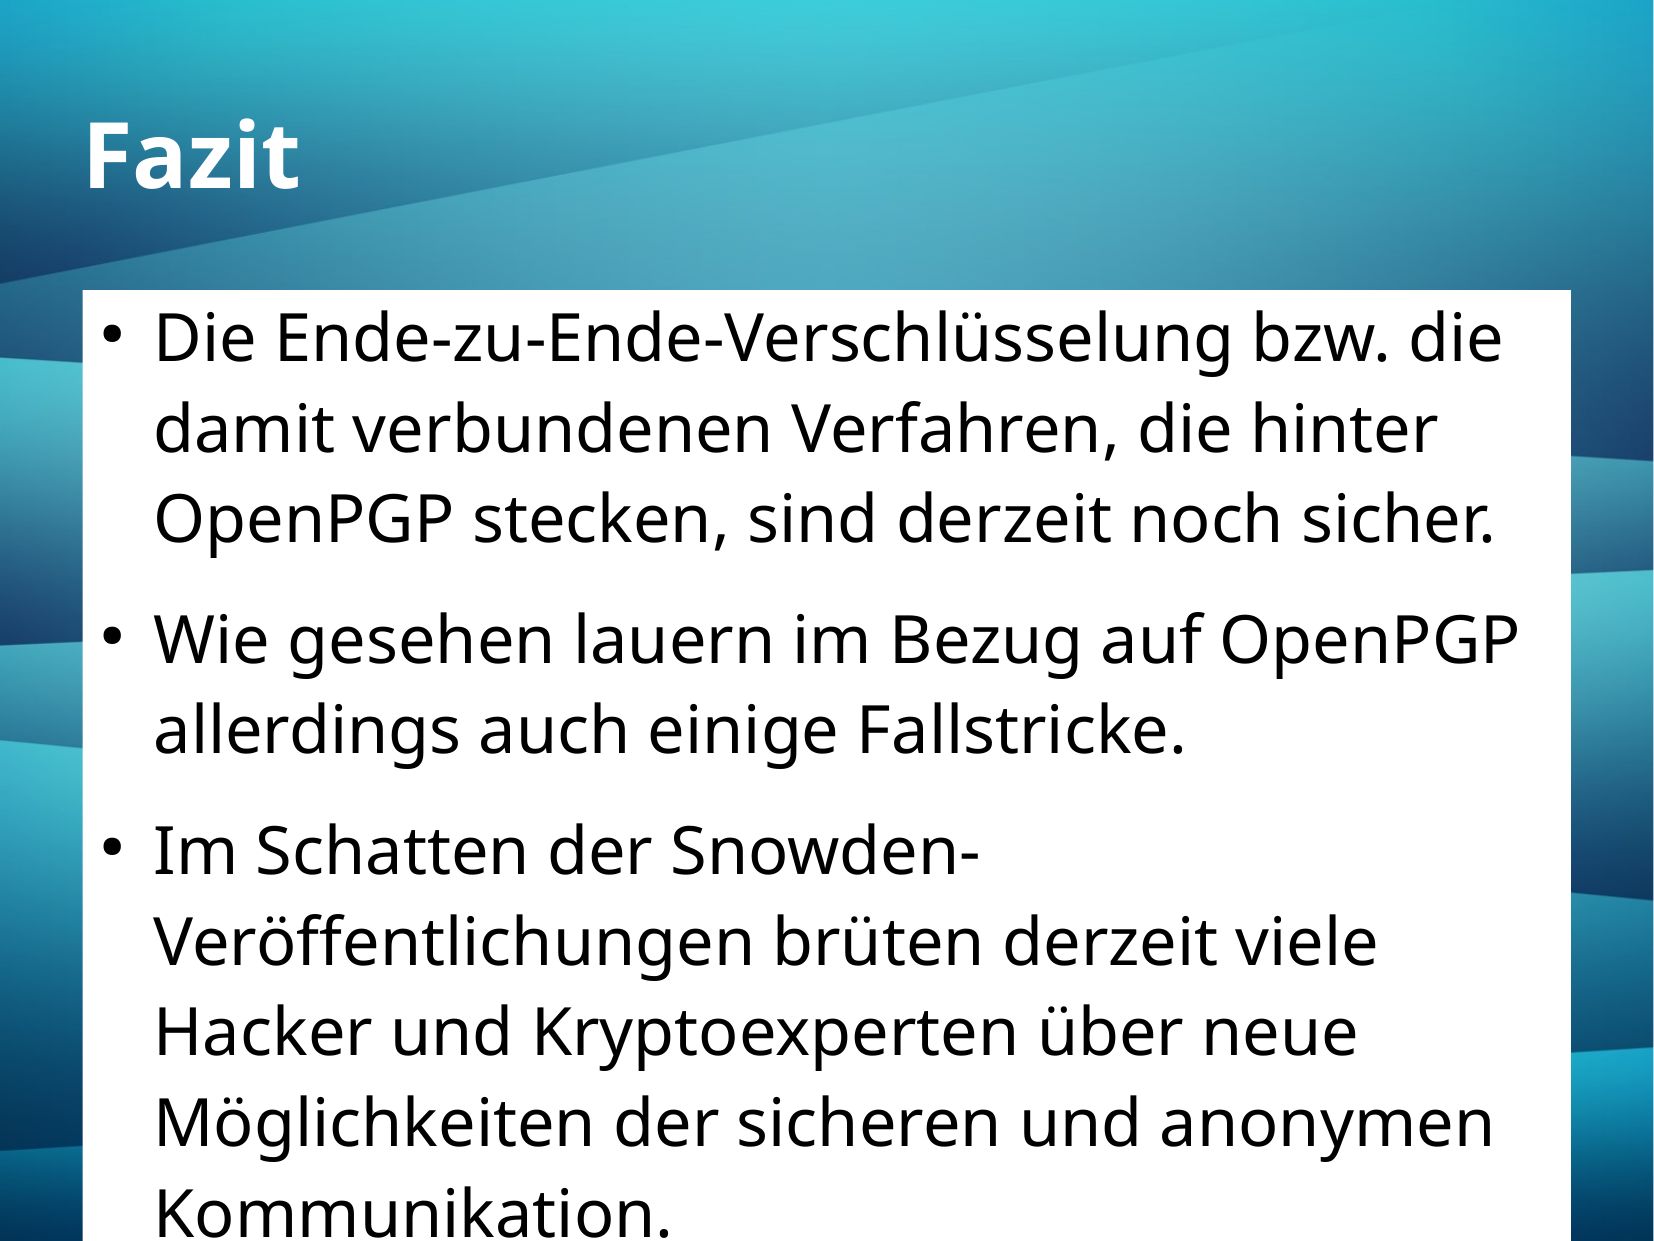

# Fazit
Die Ende-zu-Ende-Verschlüsselung bzw. die damit verbundenen Verfahren, die hinter OpenPGP stecken, sind derzeit noch sicher.
Wie gesehen lauern im Bezug auf OpenPGP allerdings auch einige Fallstricke.
Im Schatten der Snowden-Veröffentlichungen brüten derzeit viele Hacker und Kryptoexperten über neue Möglichkeiten der sicheren und anonymen Kommunikation.
23.11.2013
CryptoParty, Kollnau
47